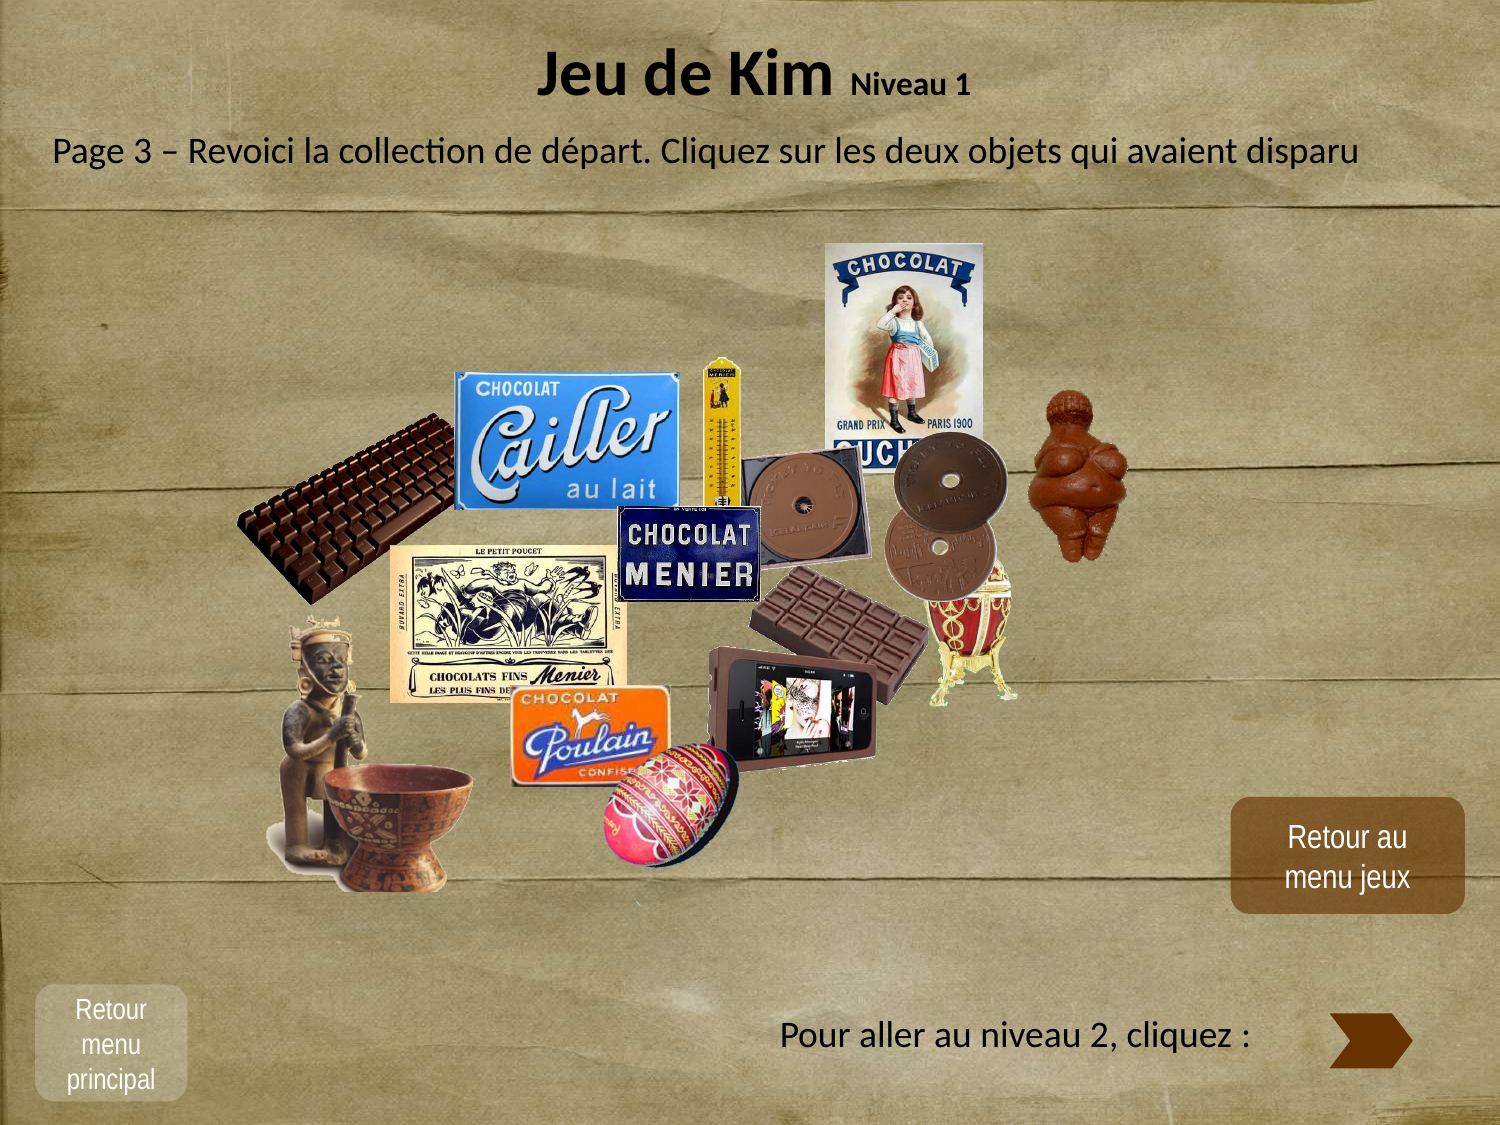

Jeu de Kim Niveau 1
#
Page 3 – Revoici la collection de départ. Cliquez sur les deux objets qui avaient disparu
Retour au menu jeux
Retour menu
principal
Pour aller au niveau 2, cliquez :